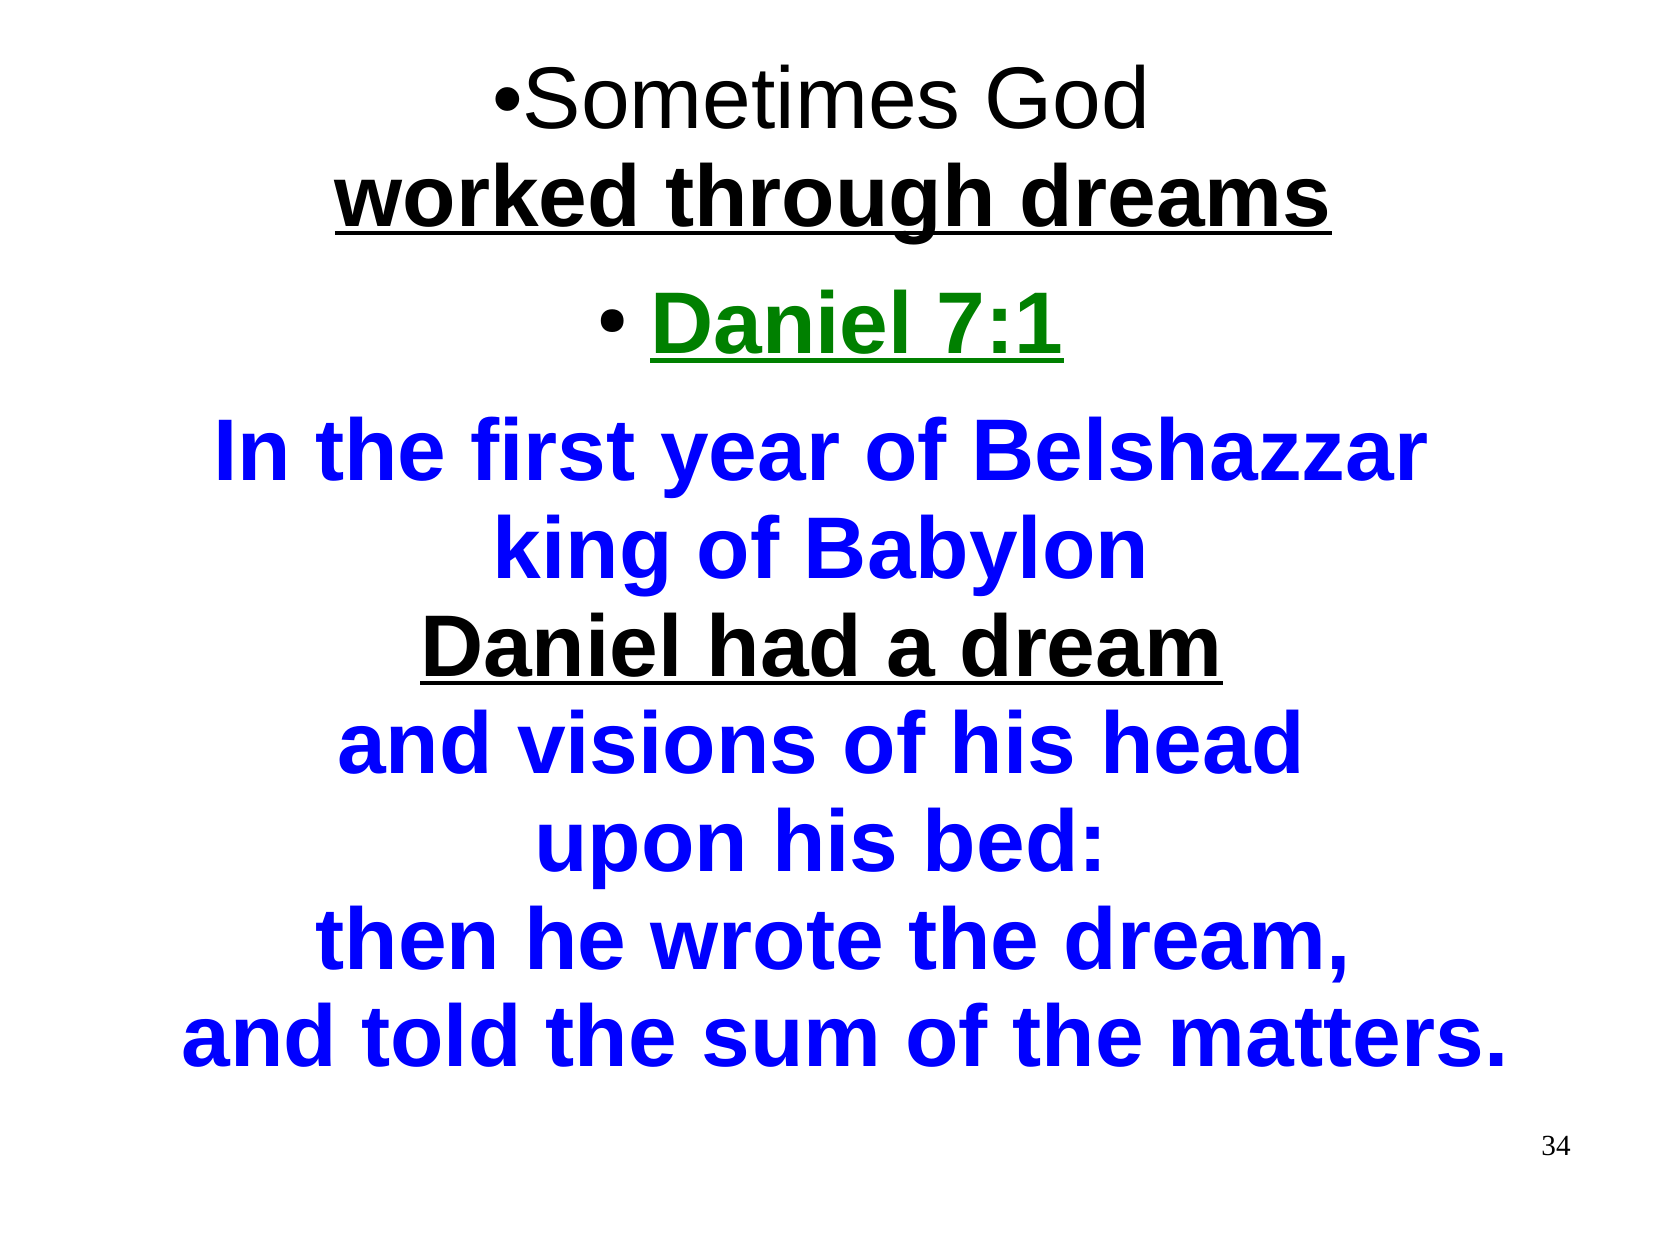

# •Sometimes God worked through dreams
Daniel 7:1
In the first year of Belshazzar
king of Babylon
Daniel had a dream
and visions of his head
upon his bed:
then he wrote the dream,
 and told the sum of the matters.
34